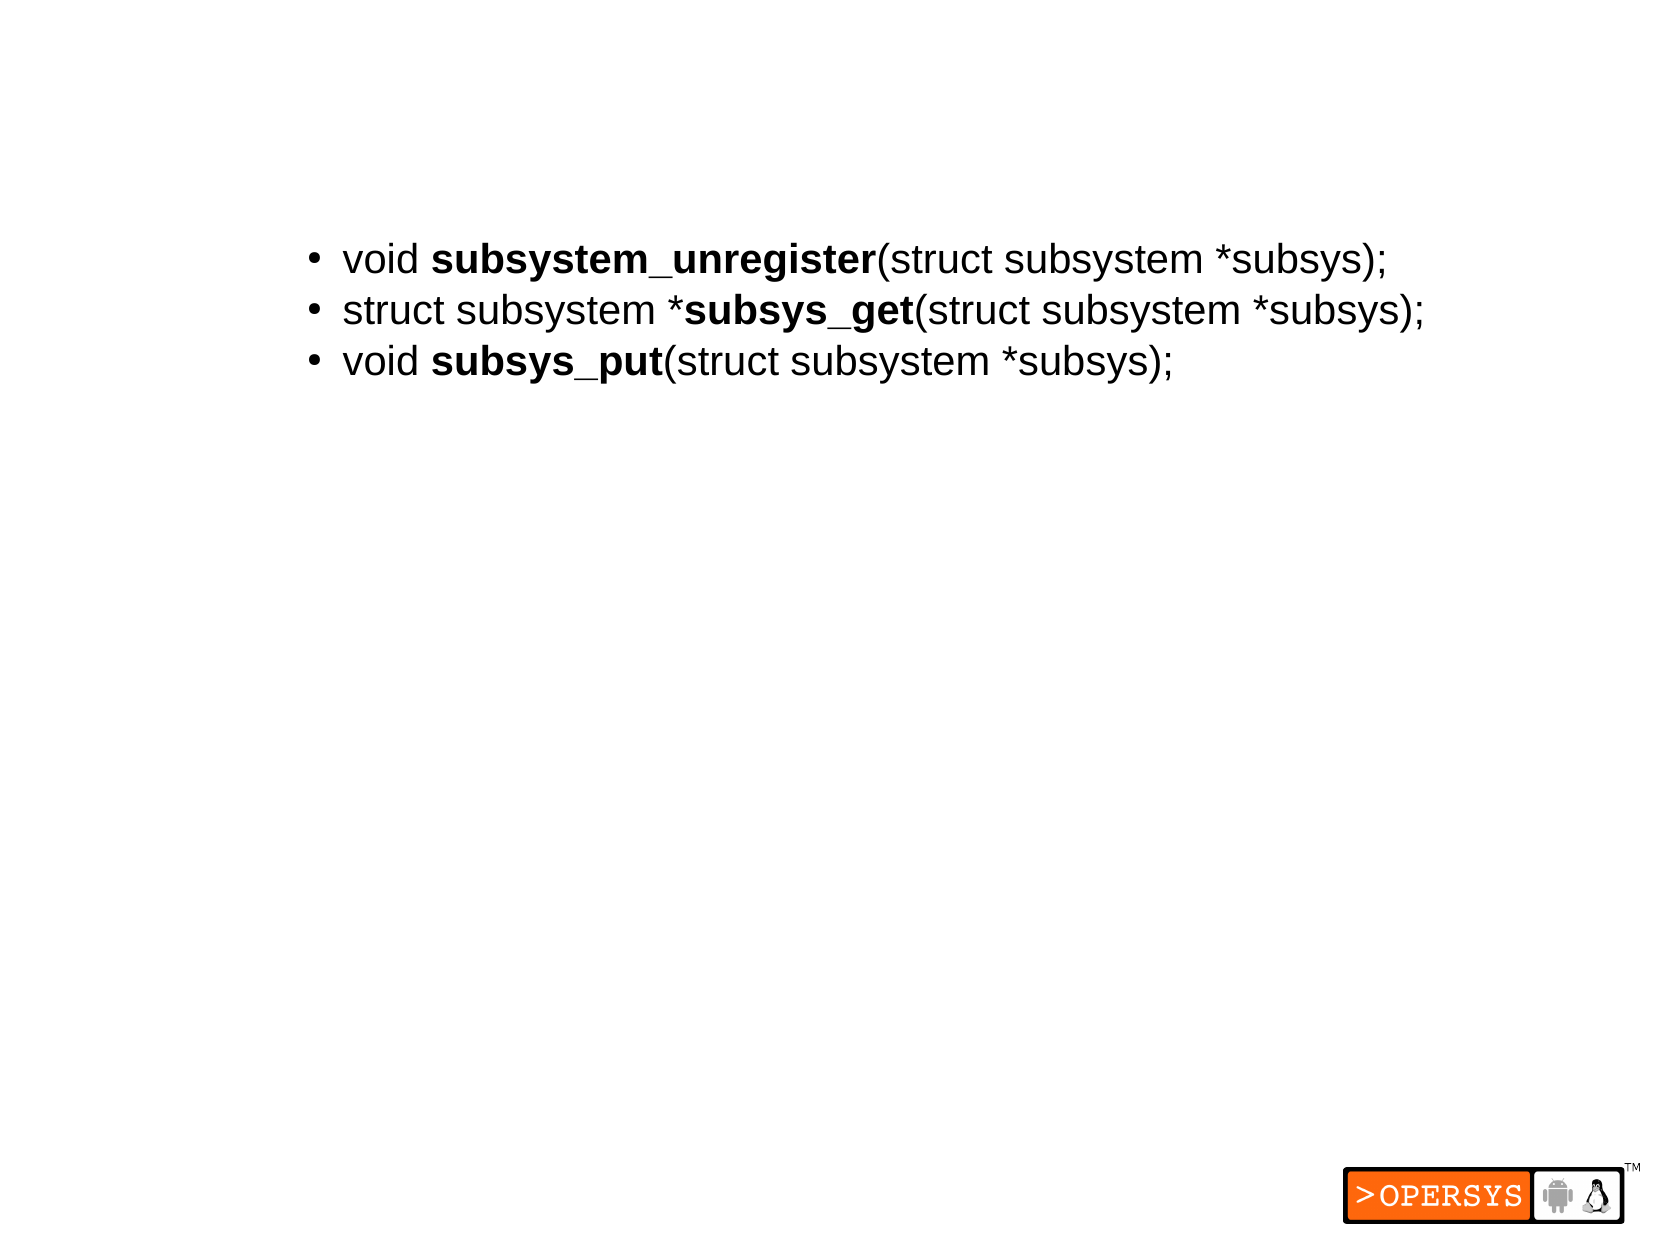

# void subsystem_unregister(struct subsystem *subsys);
struct subsystem *subsys_get(struct subsystem *subsys);
void subsys_put(struct subsystem *subsys);